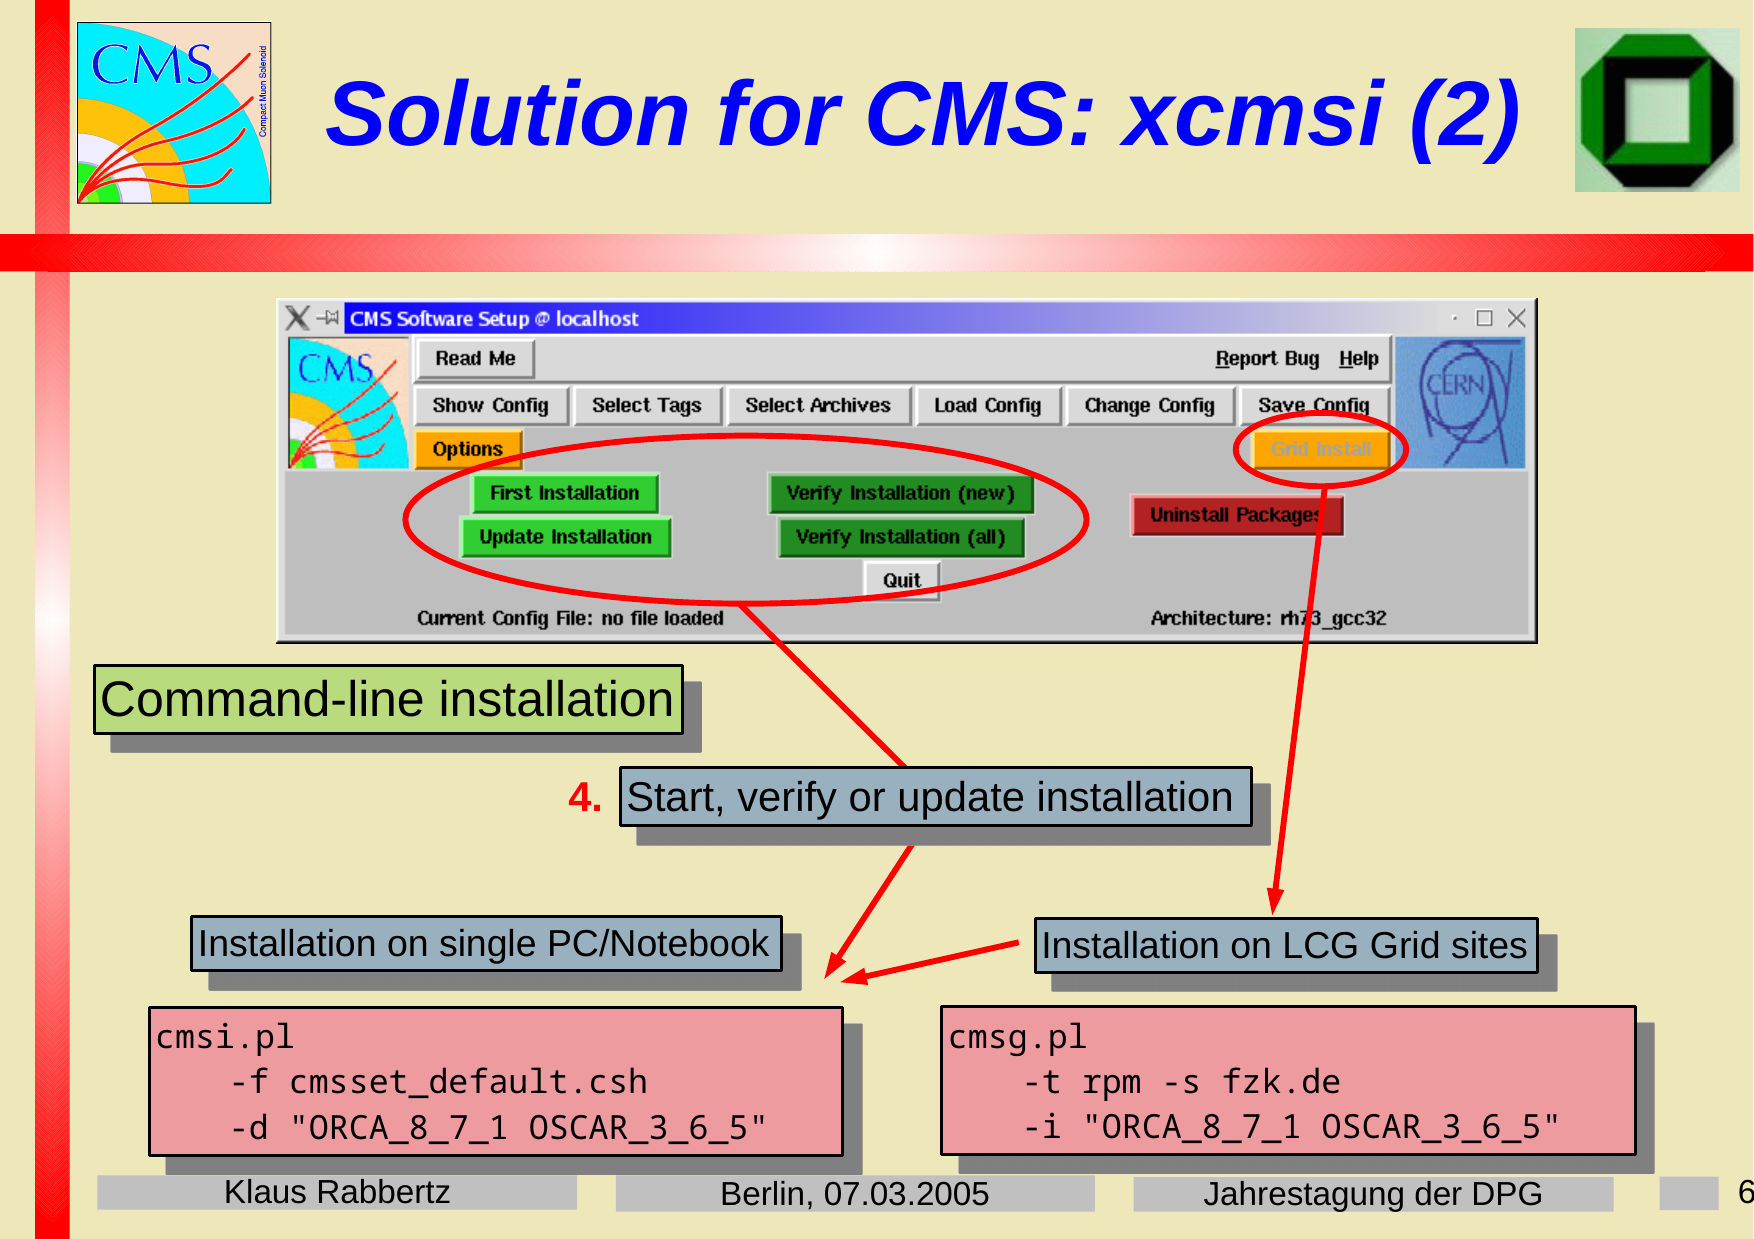

# Solution for CMS: xcmsi (2)
Command-line installation
Start, verify or update installation
4.
Installation on single PC/Notebook
Installation on LCG Grid sites
cmsg.pl
	-t rpm -s fzk.de
	-i "ORCA_8_7_1 OSCAR_3_6_5"
cmsi.pl
	-f cmsset_default.csh
	-d "ORCA_8_7_1 OSCAR_3_6_5"